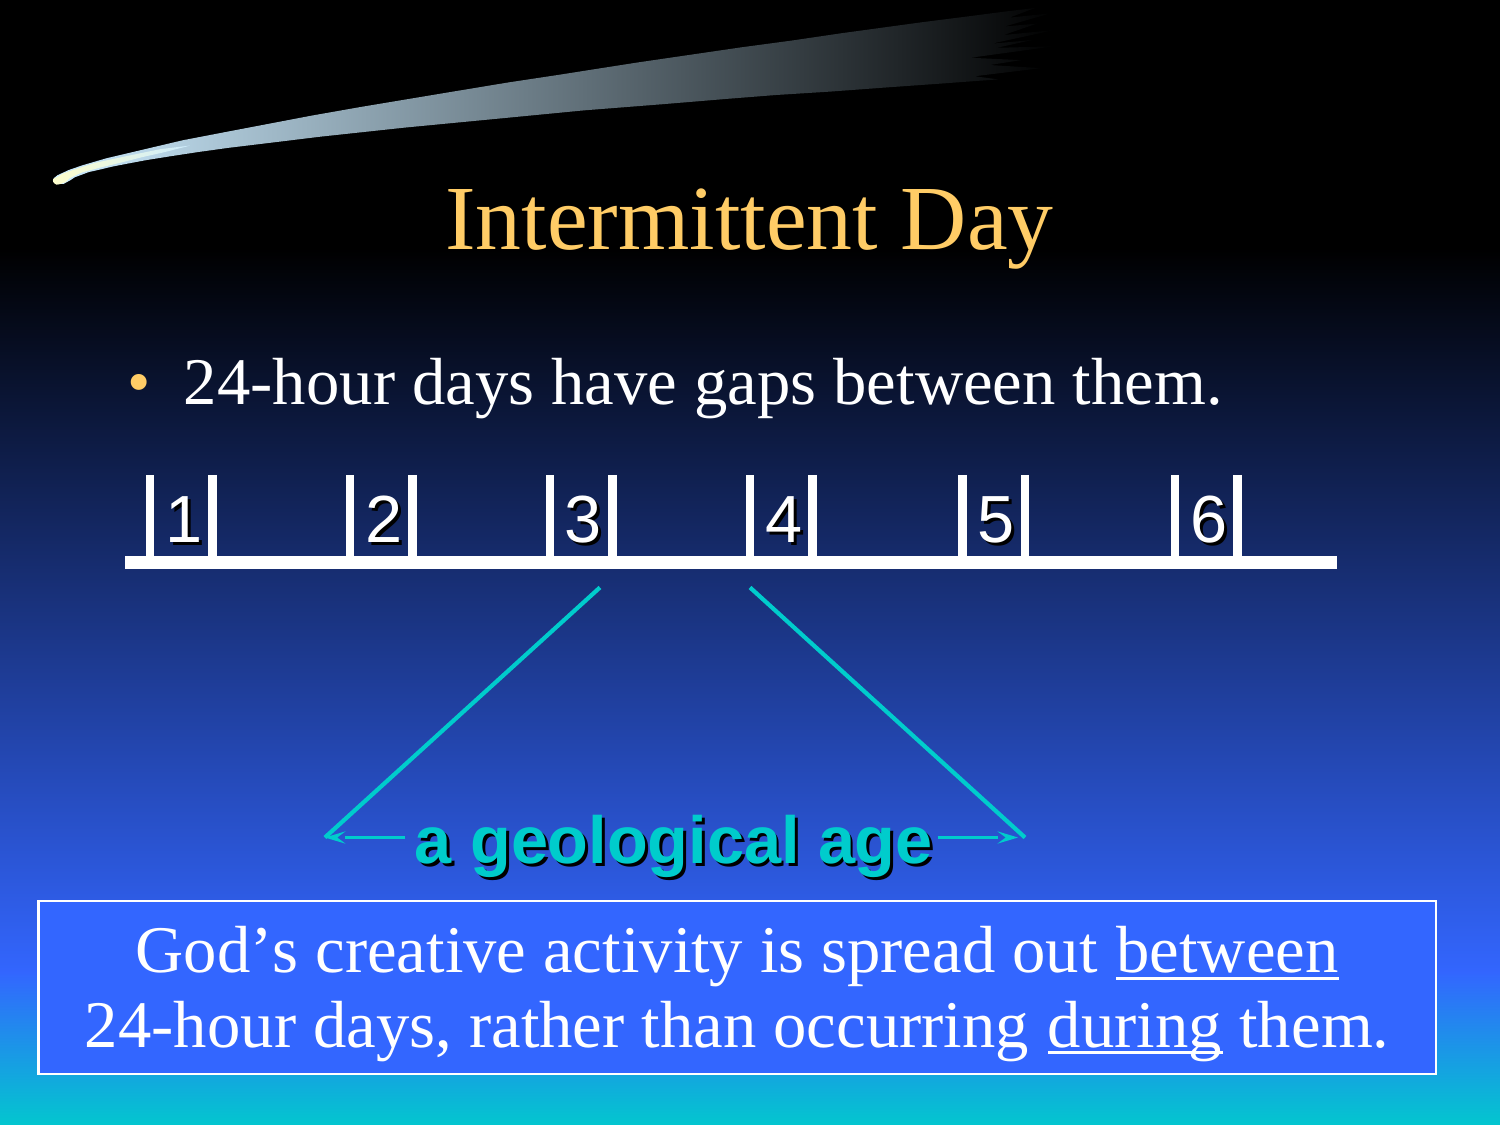

# Intermittent Day
24-hour days have gaps between them.
1
2
3
4
5
6
a geological age
God’s creative activity is spread out between
24-hour days, rather than occurring during them.